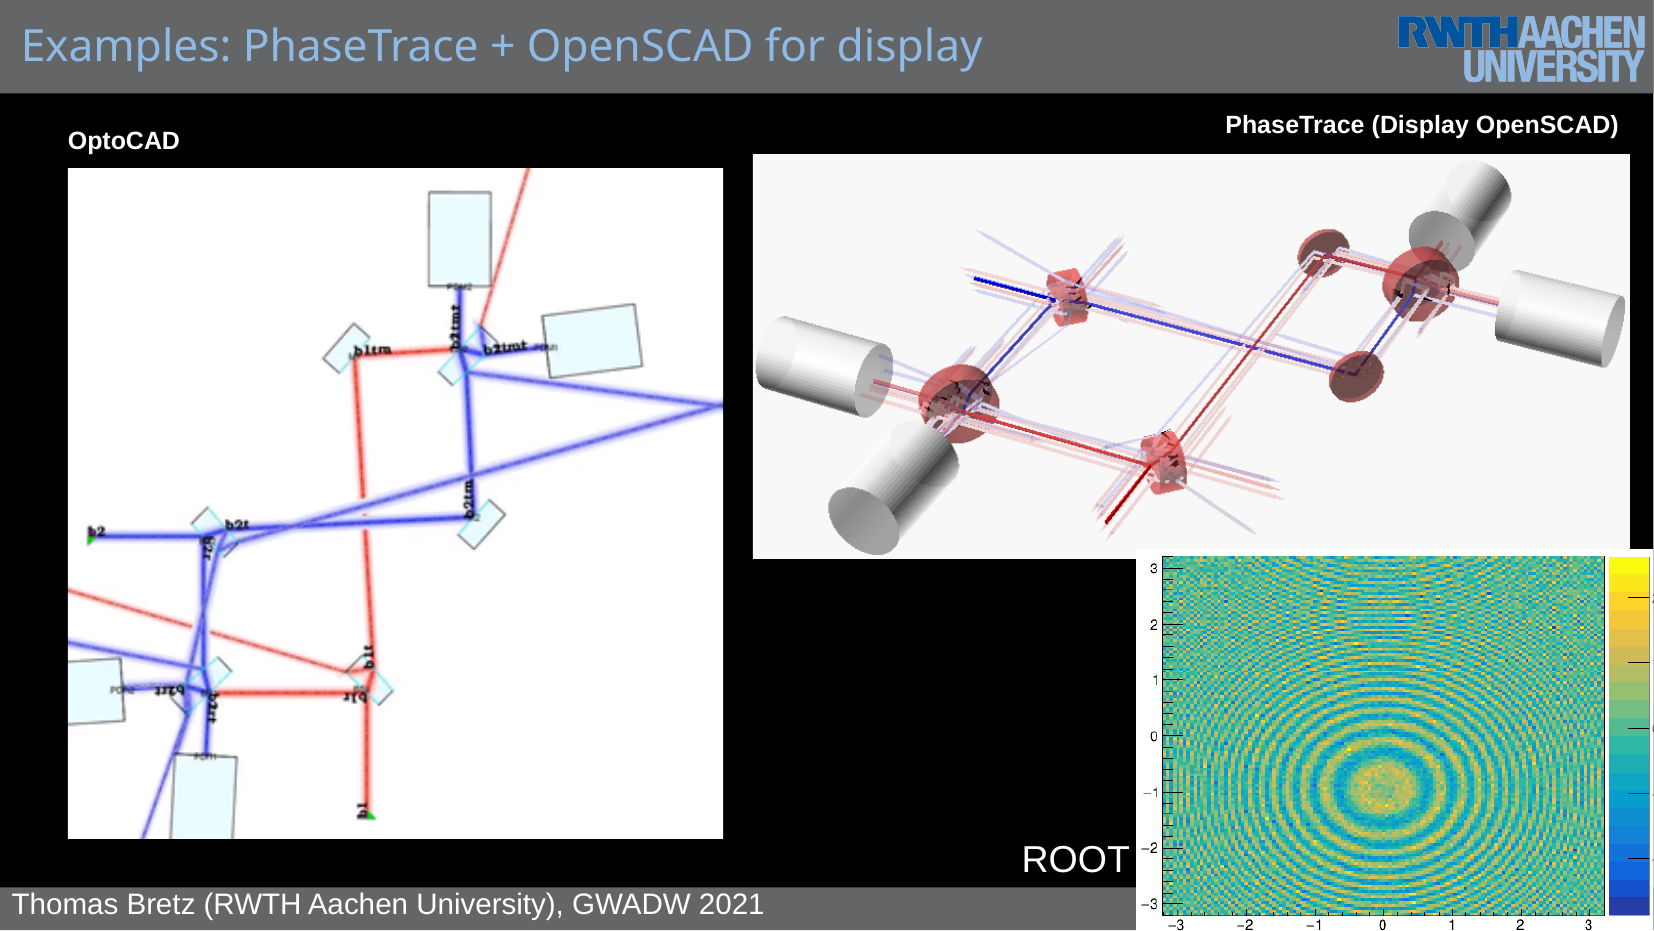

# Examples: PhaseTrace + OpenSCAD for display
PhaseTrace (Display OpenSCAD)
OptoCAD
ROOT
Thomas Bretz (RWTH Aachen University), GWADW 2021
21